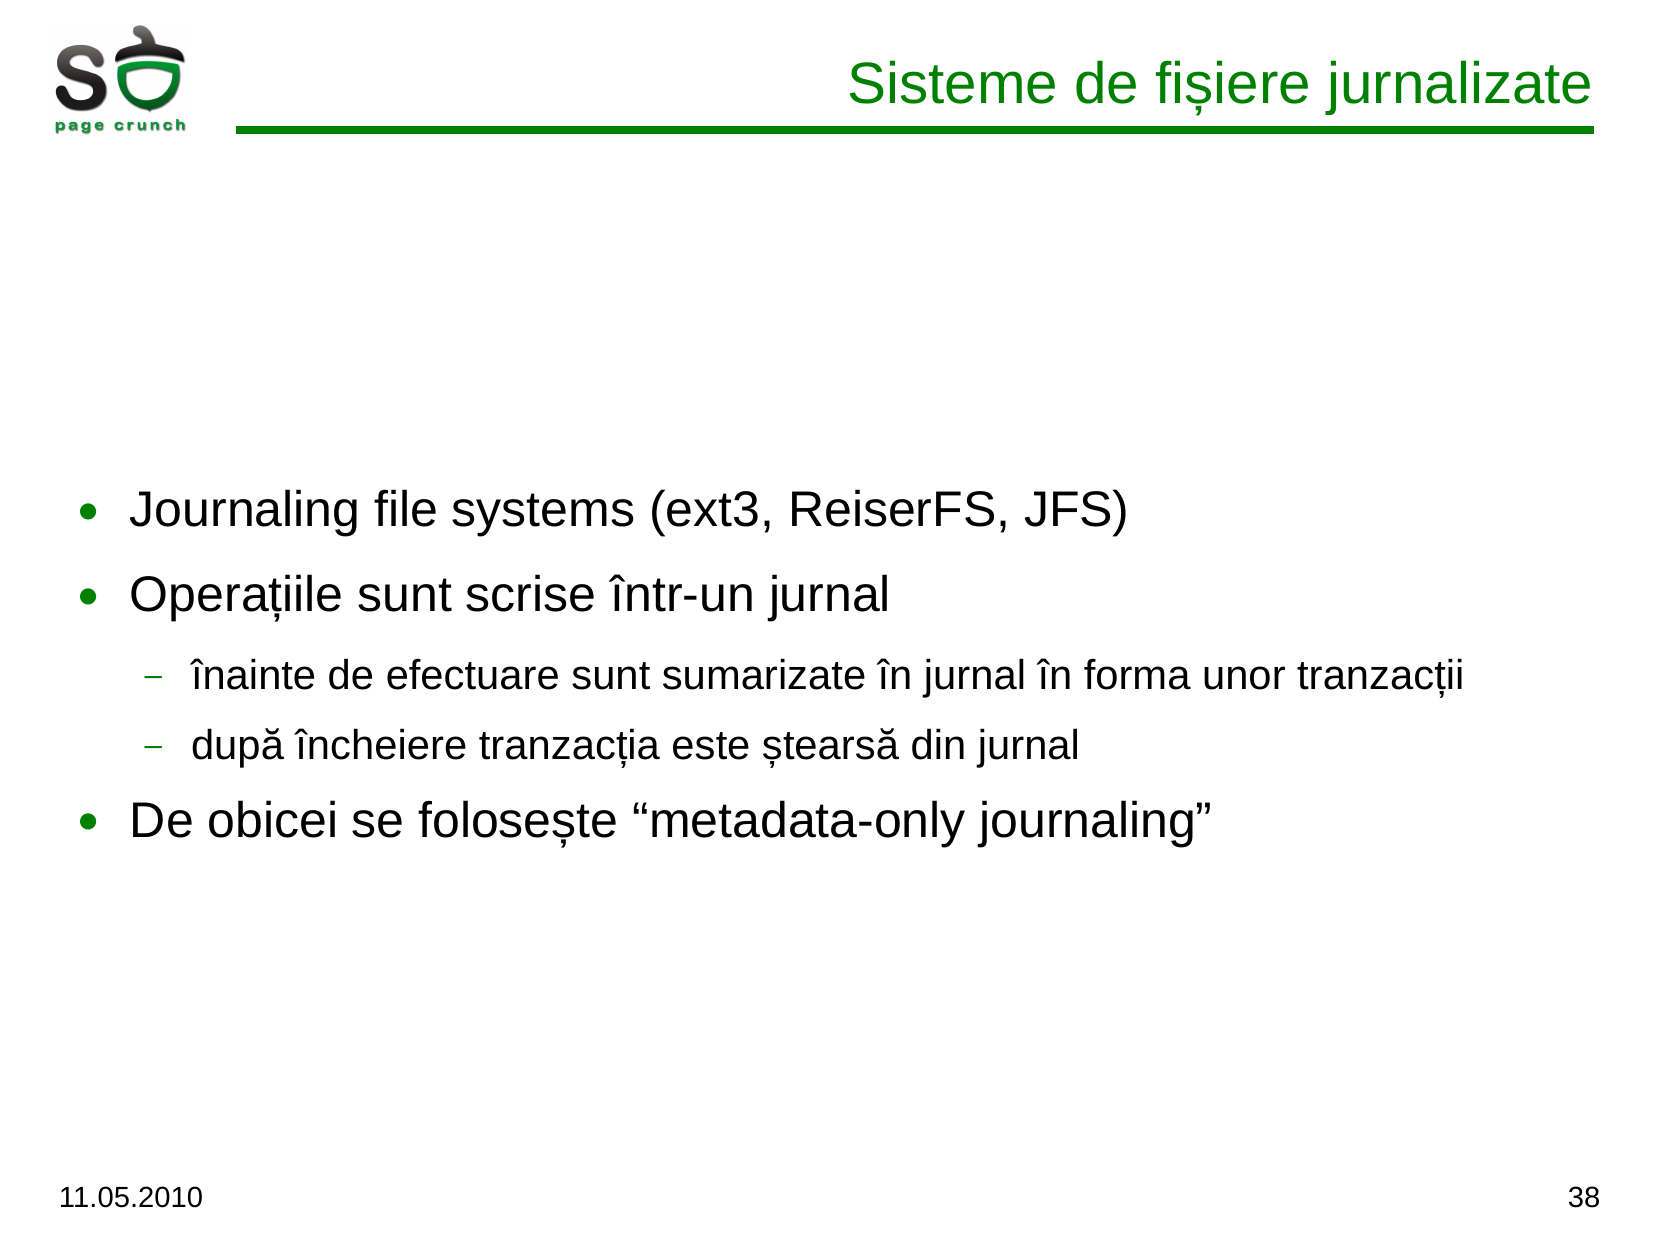

# Sisteme de fișiere jurnalizate
Journaling file systems (ext3, ReiserFS, JFS)
Operațiile sunt scrise într-un jurnal
înainte de efectuare sunt sumarizate în jurnal în forma unor tranzacții
după încheiere tranzacția este ștearsă din jurnal
De obicei se folosește “metadata-only journaling”
11.05.2010
38